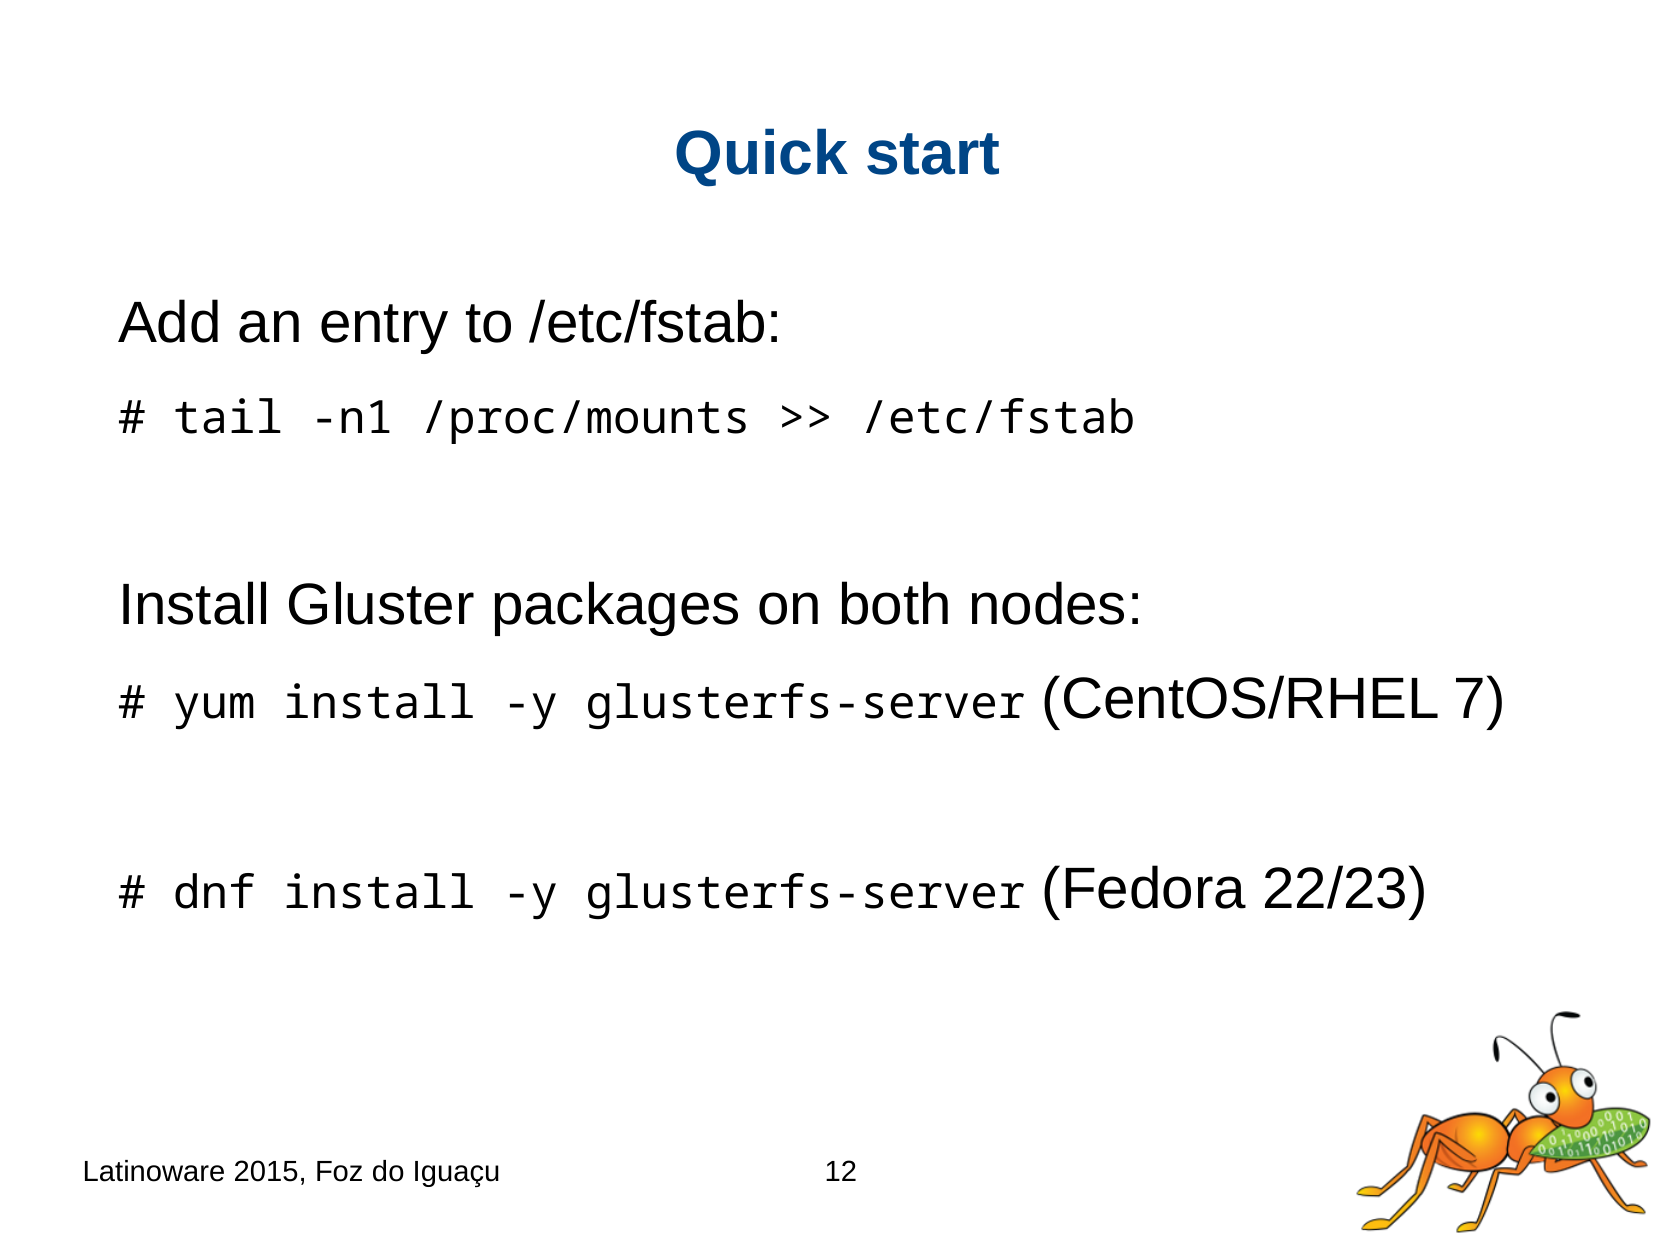

# Quick start
Add an entry to /etc/fstab:
# tail -n1 /proc/mounts >> /etc/fstab
Install Gluster packages on both nodes:
# yum install -y glusterfs-server (CentOS/RHEL 7)
# dnf install -y glusterfs-server (Fedora 22/23)
Latinoware 2015, Foz do Iguaçu
12